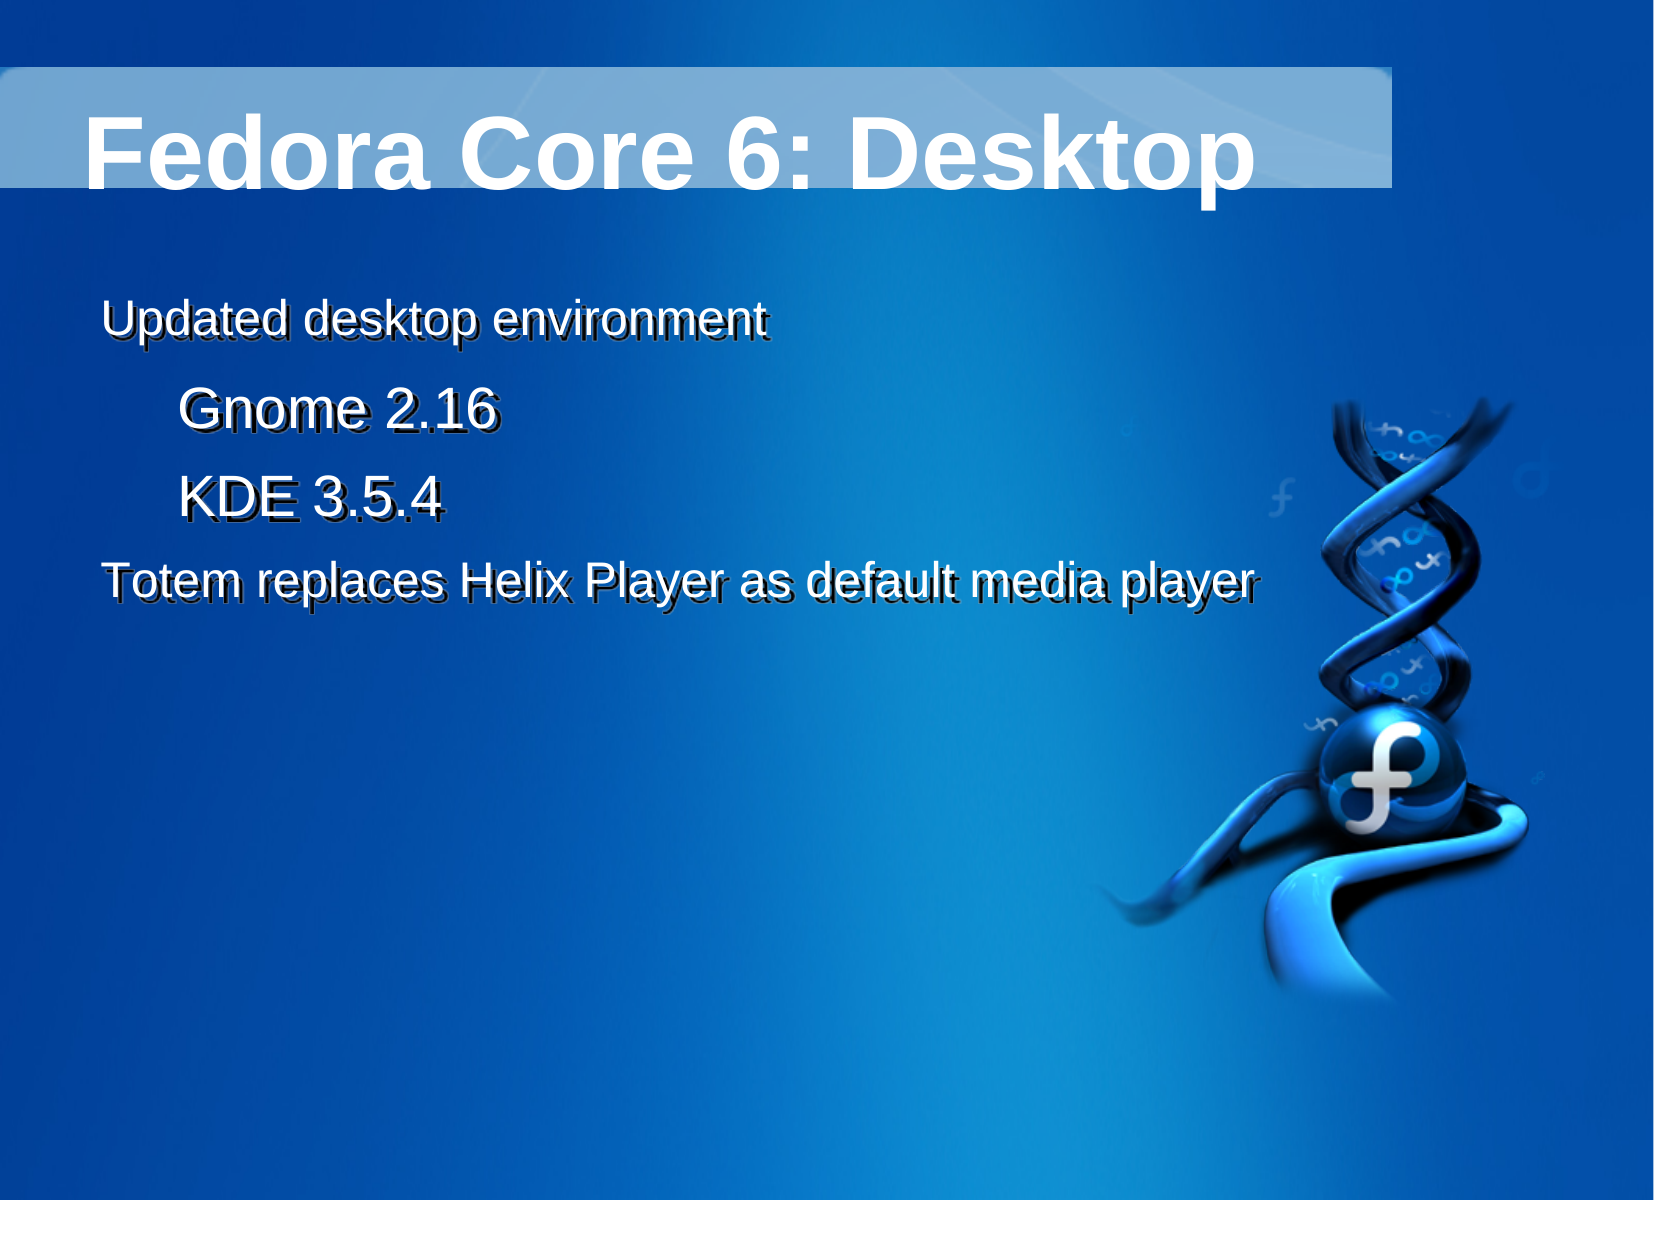

# Fedora Core 6: Desktop
Updated desktop environment
Gnome 2.16
KDE 3.5.4
Totem replaces Helix Player as default media player